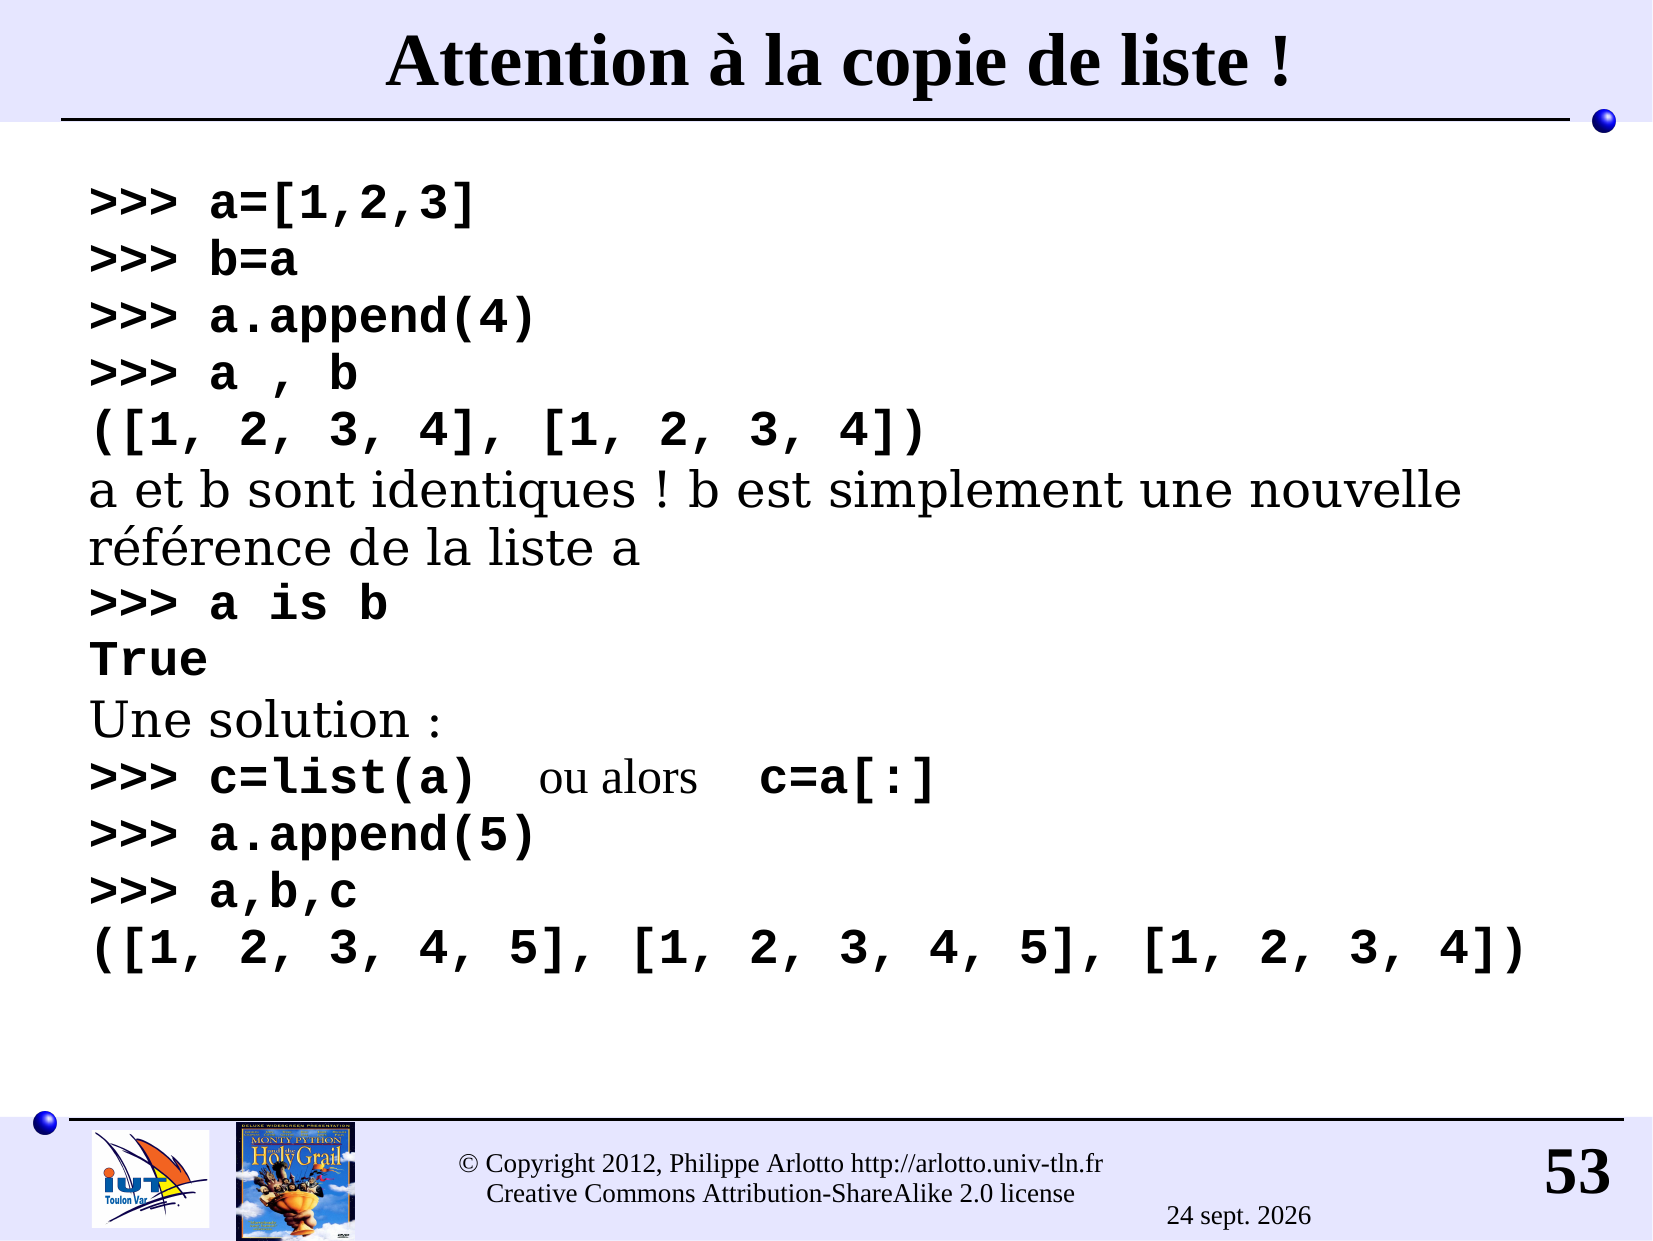

# Attention à la copie de liste !
>>> a=[1,2,3]
>>> b=a
>>> a.append(4)
>>> a , b
([1, 2, 3, 4], [1, 2, 3, 4])
a et b sont identiques ! b est simplement une nouvelle
référence de la liste a
>>> a is b
True
Une solution :
>>> c=list(a) ou alors c=a[:]
>>> a.append(5)
>>> a,b,c
([1, 2, 3, 4, 5], [1, 2, 3, 4, 5], [1, 2, 3, 4])